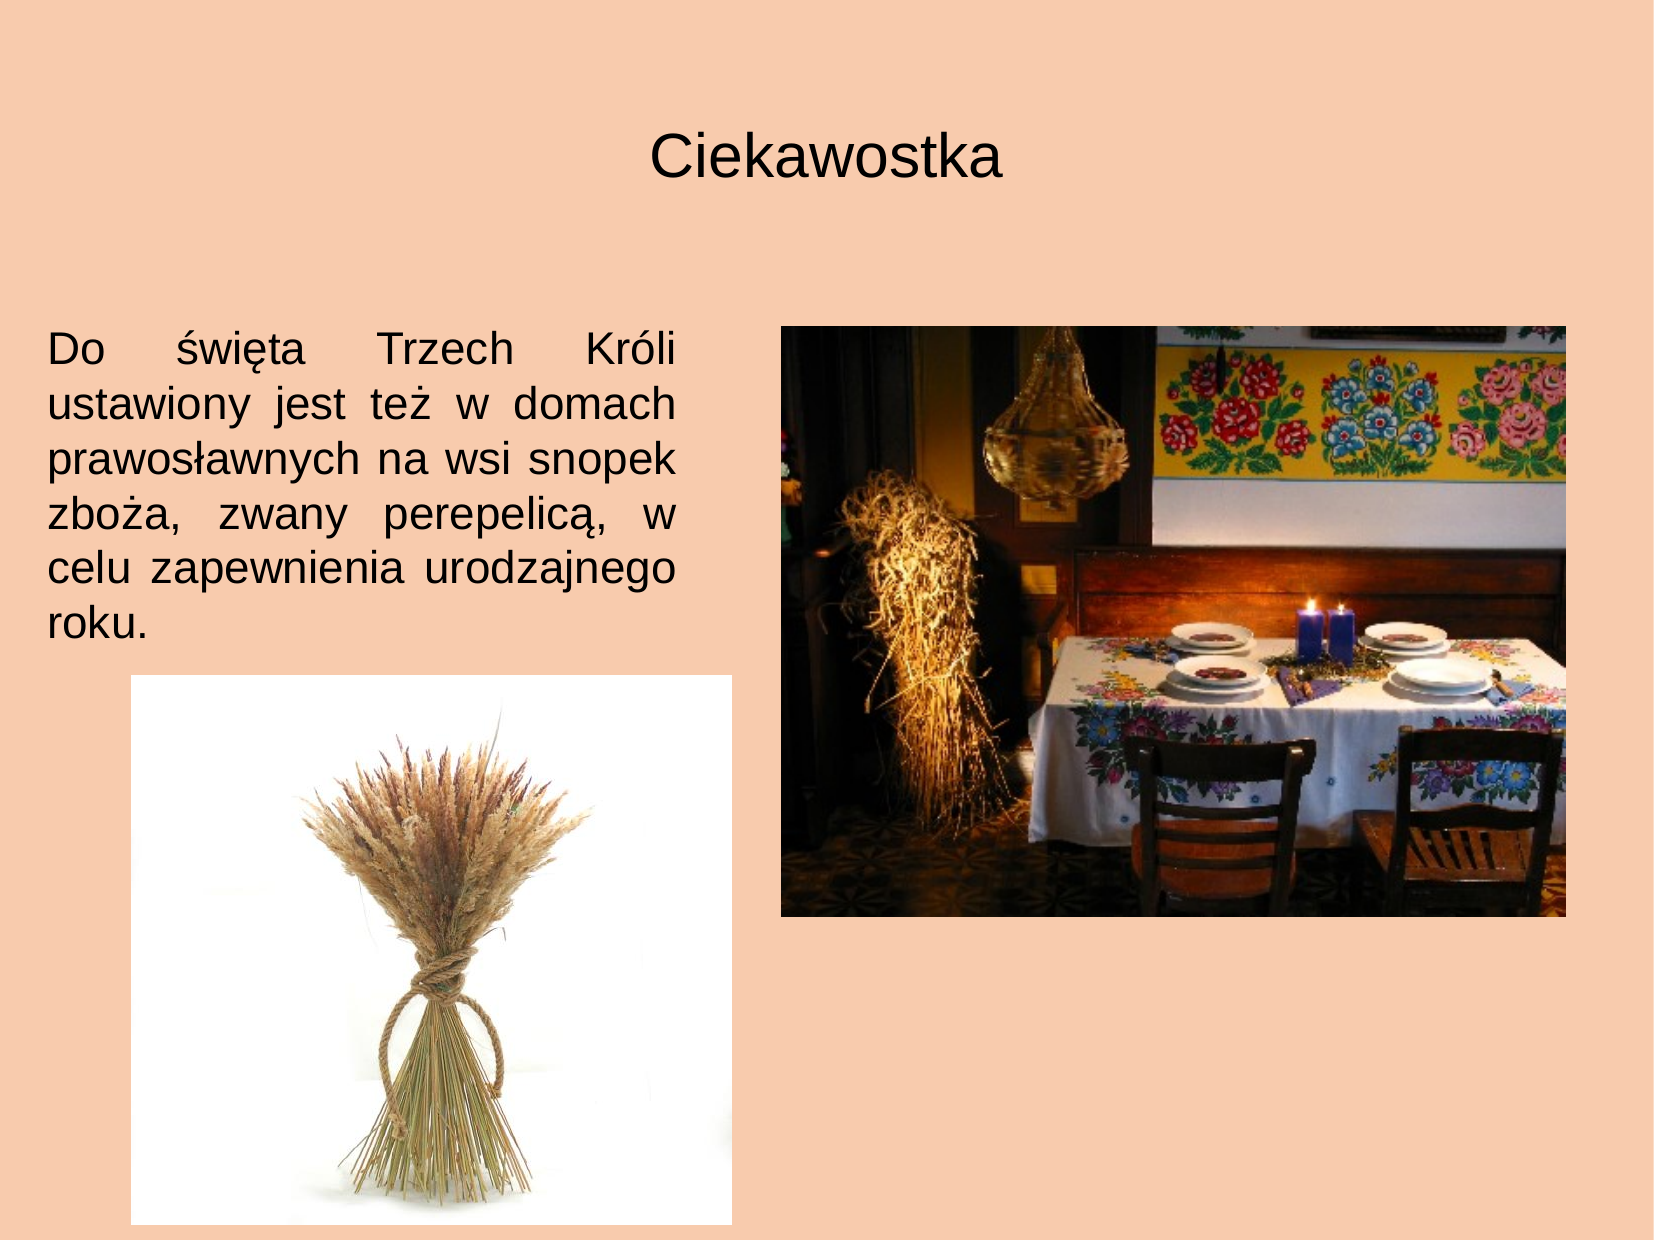

# Ciekawostka
Do święta Trzech Króli ustawiony jest też w domach prawosławnych na wsi snopek zboża, zwany perepelicą, w celu zapewnienia urodzajnego roku.